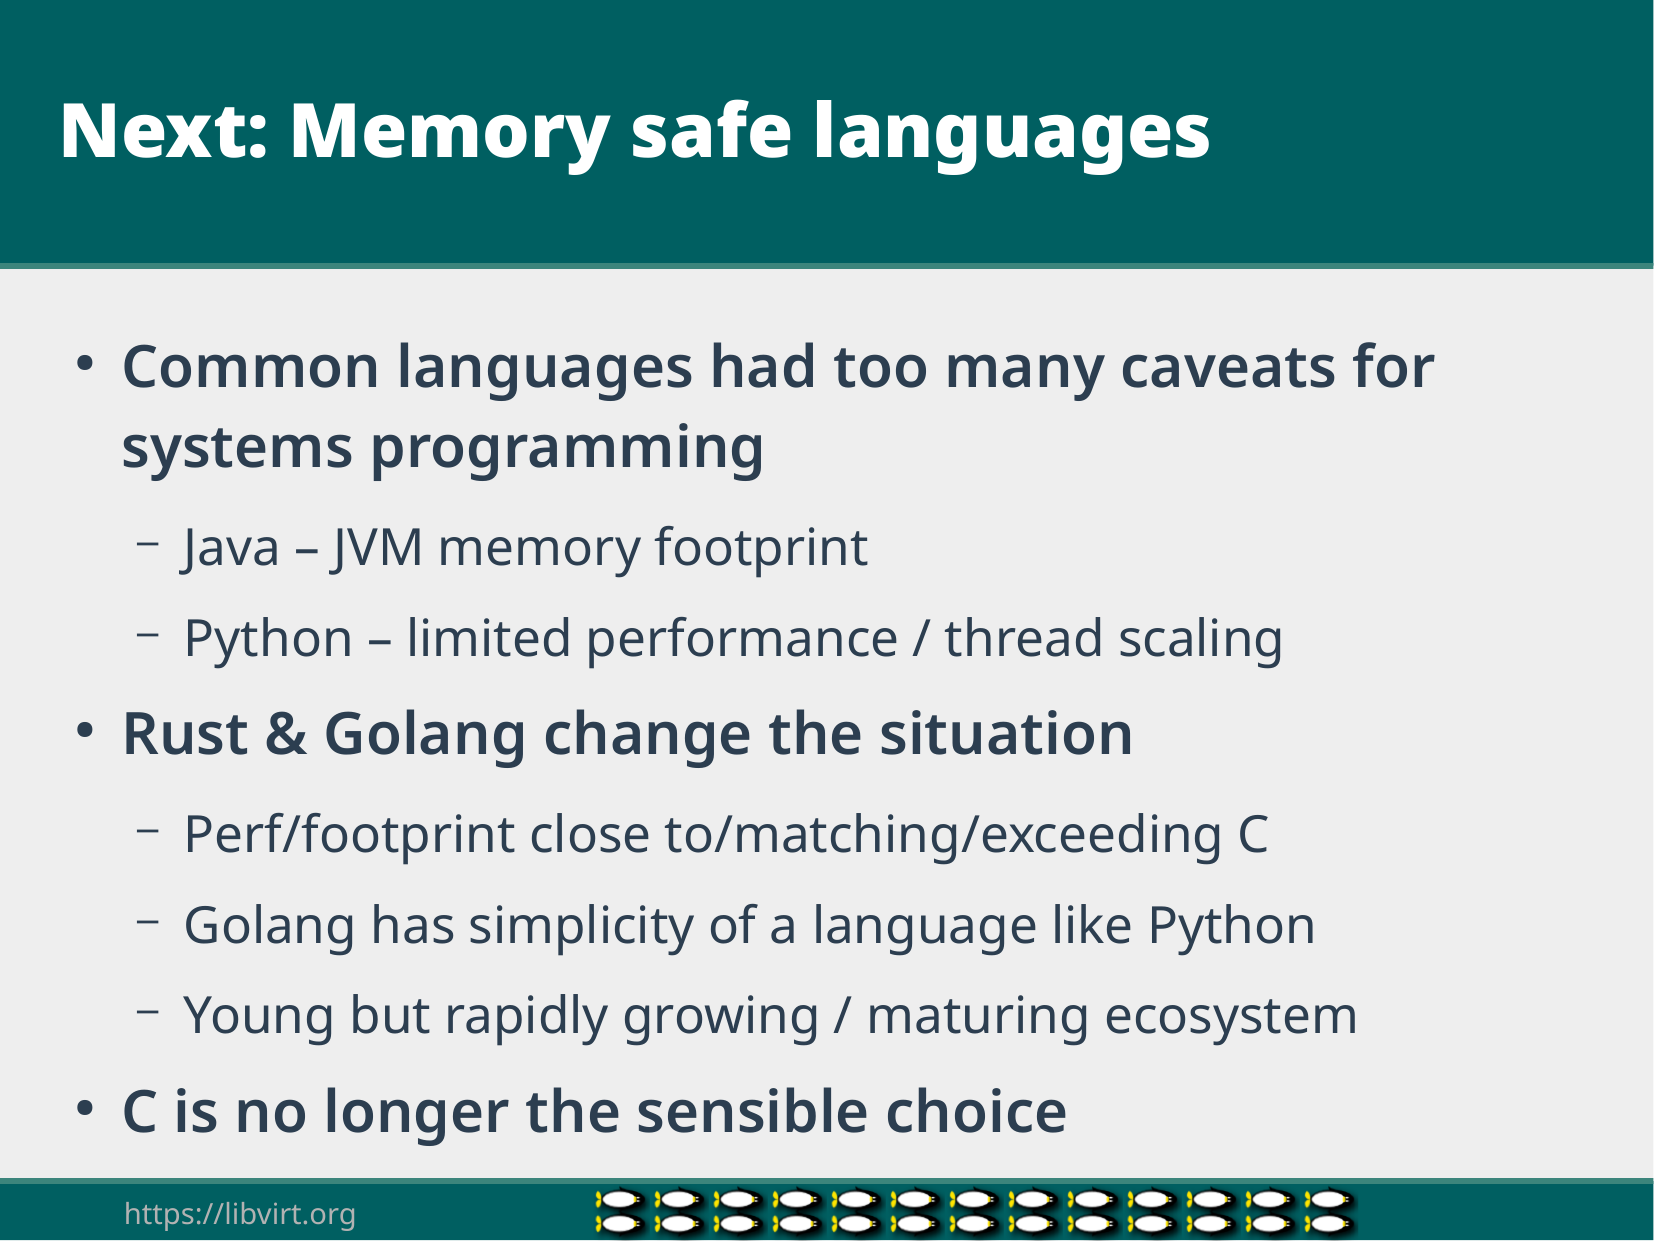

# Next: Memory safe languages
Common languages had too many caveats for systems programming
Java – JVM memory footprint
Python – limited performance / thread scaling
Rust & Golang change the situation
Perf/footprint close to/matching/exceeding C
Golang has simplicity of a language like Python
Young but rapidly growing / maturing ecosystem
C is no longer the sensible choice
https://libvirt.org